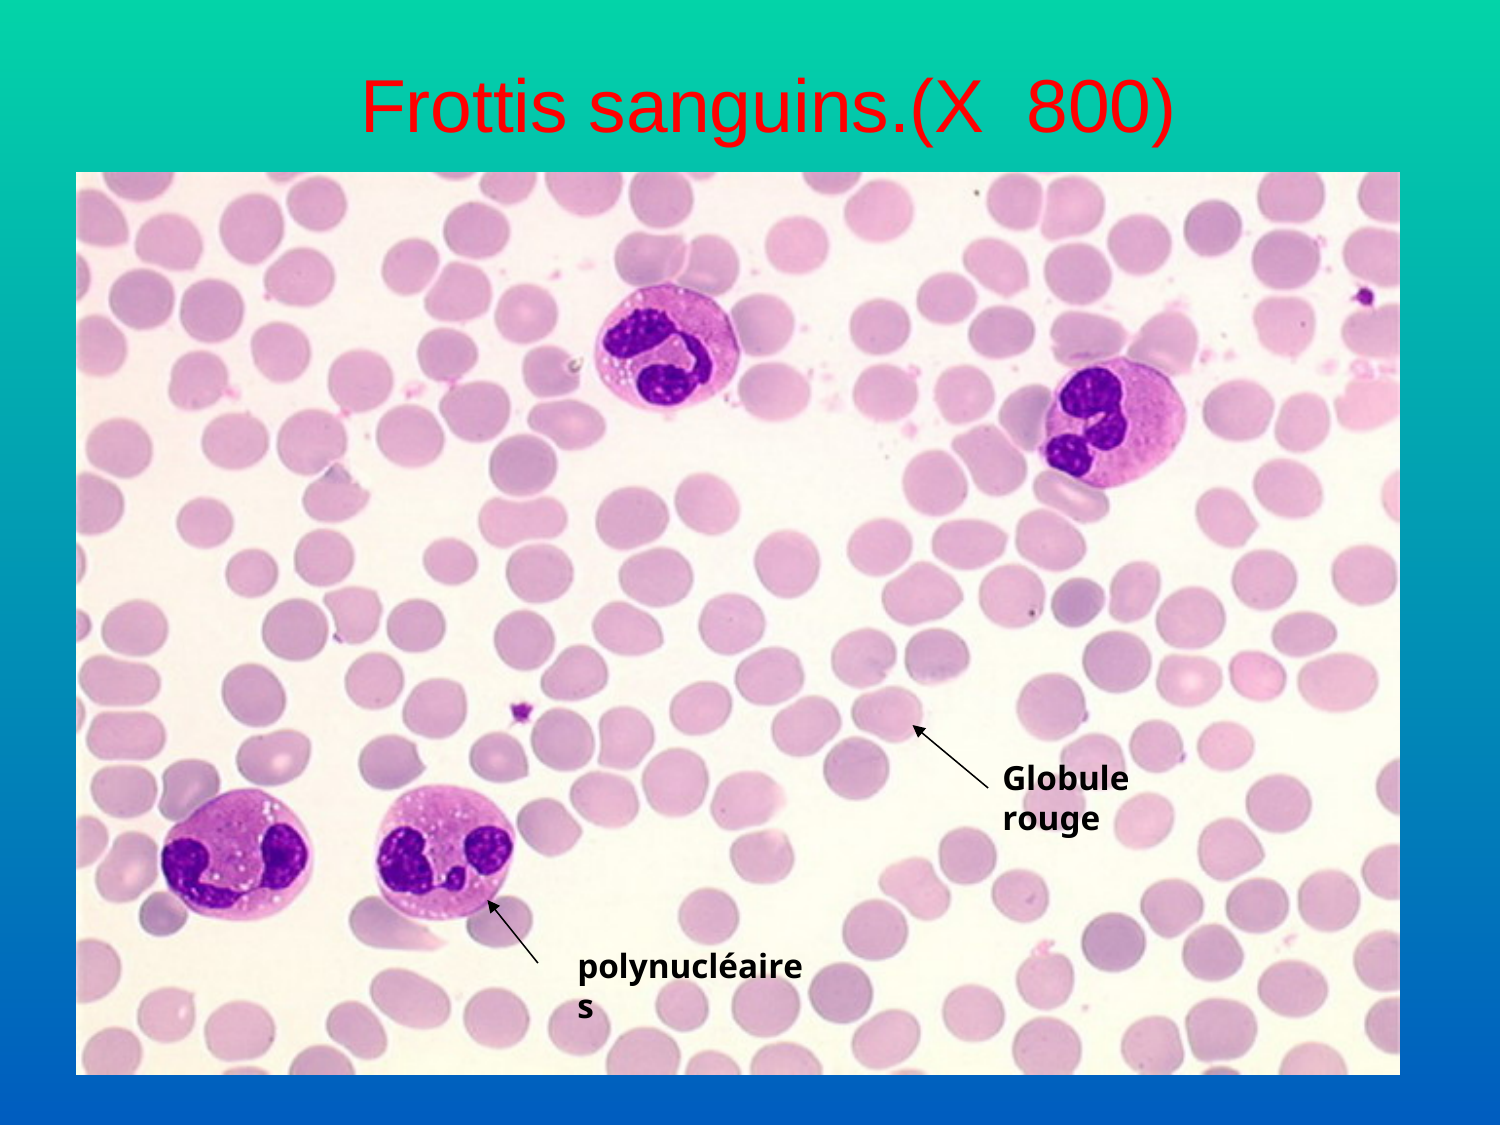

# Frottis sanguins.(X 800)
Globule rouge
polynucléaires